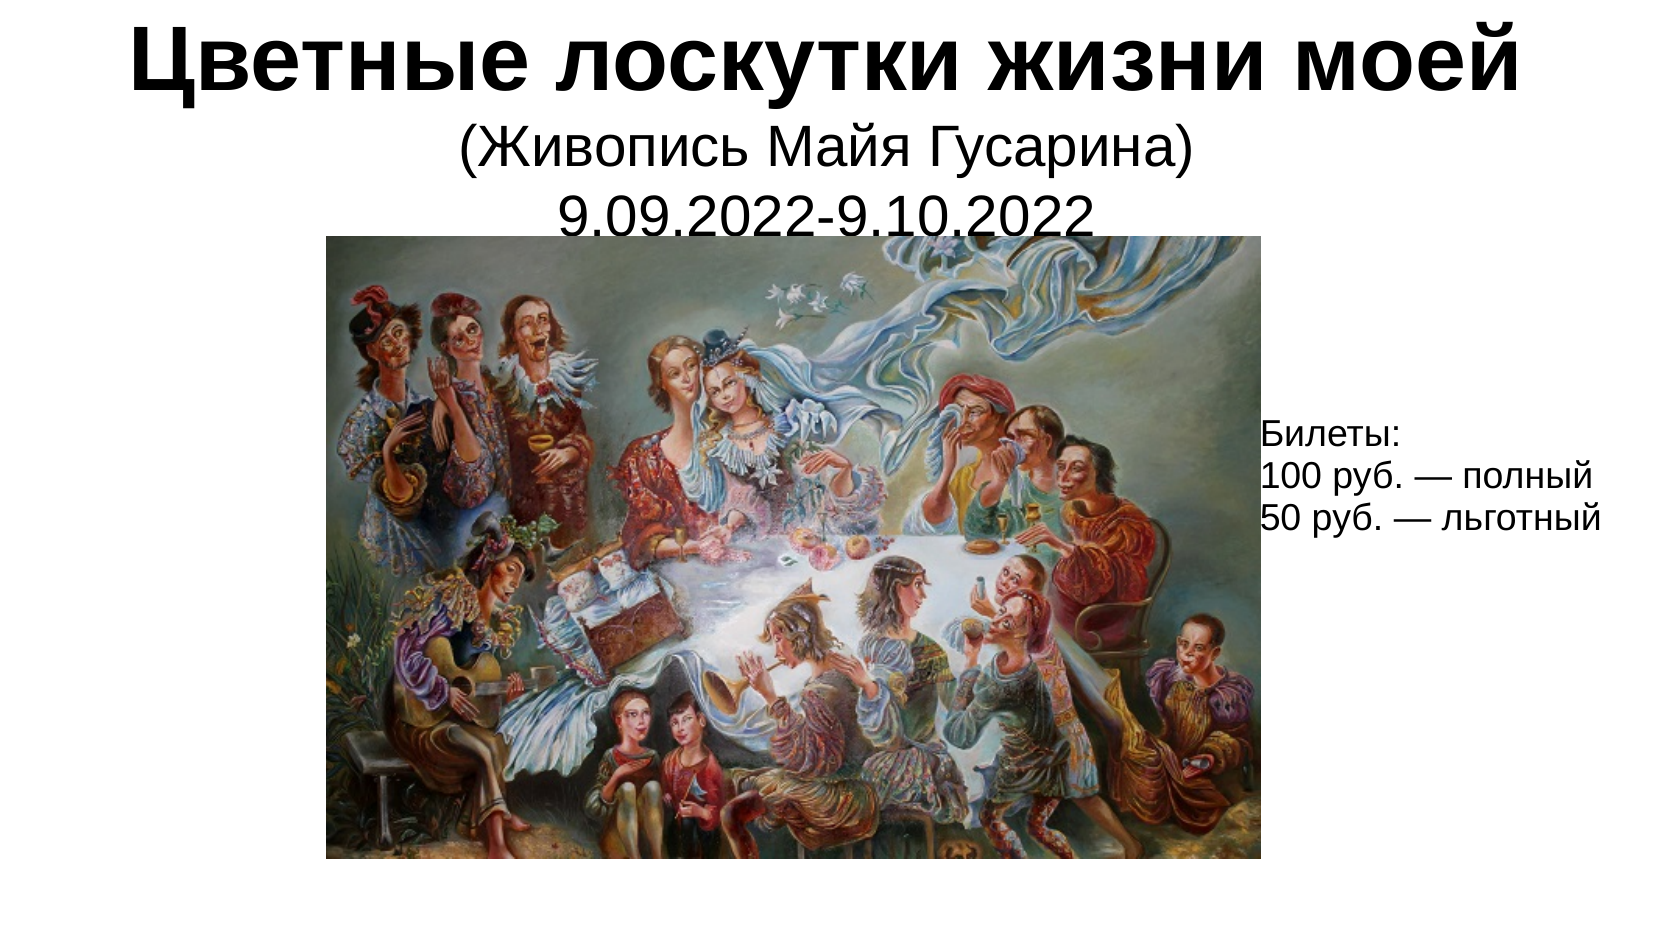

# Цветные лоскутки жизни моей (Живопись Майя Гусарина) 9.09.2022-9.10.2022
Билеты:
100 руб. — полный
50 руб. — льготный